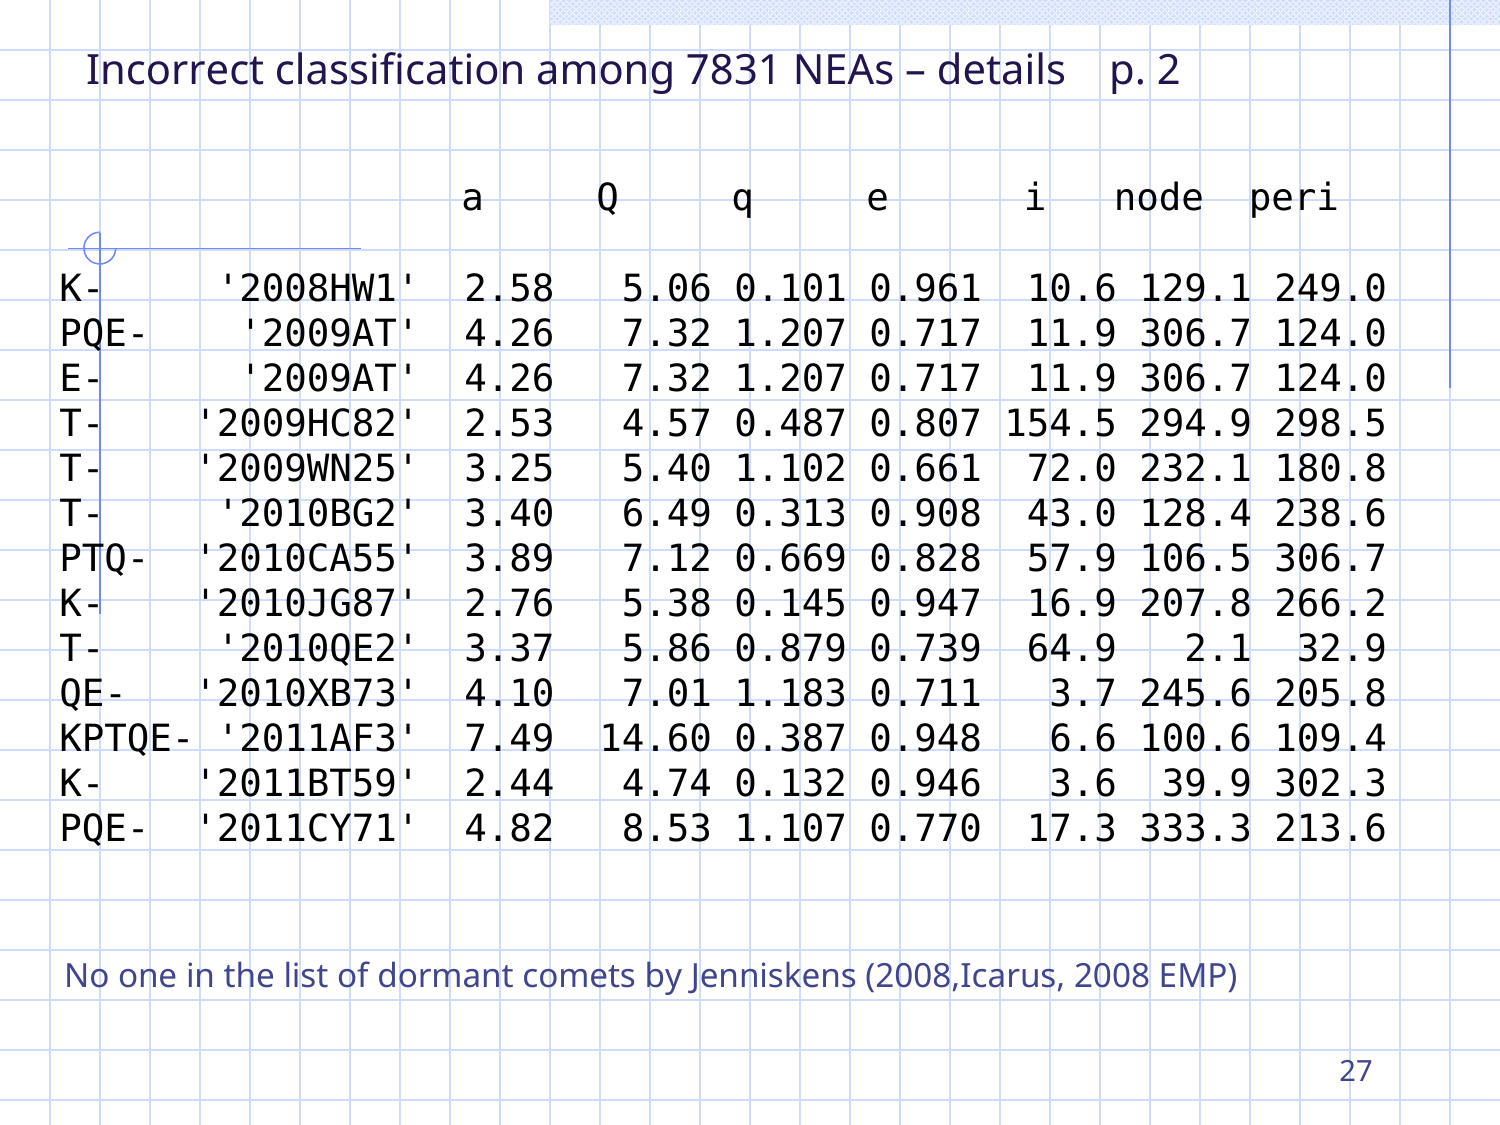

Incorrect classification among 7831 NEAs – details p. 2
 a Q q e i node peri
K- '2008HW1' 2.58 5.06 0.101 0.961 10.6 129.1 249.0
PQE- '2009AT' 4.26 7.32 1.207 0.717 11.9 306.7 124.0
E- '2009AT' 4.26 7.32 1.207 0.717 11.9 306.7 124.0
T- '2009HC82' 2.53 4.57 0.487 0.807 154.5 294.9 298.5
T- '2009WN25' 3.25 5.40 1.102 0.661 72.0 232.1 180.8
T- '2010BG2' 3.40 6.49 0.313 0.908 43.0 128.4 238.6
PTQ- '2010CA55' 3.89 7.12 0.669 0.828 57.9 106.5 306.7
K- '2010JG87' 2.76 5.38 0.145 0.947 16.9 207.8 266.2
T- '2010QE2' 3.37 5.86 0.879 0.739 64.9 2.1 32.9
QE- '2010XB73' 4.10 7.01 1.183 0.711 3.7 245.6 205.8
KPTQE- '2011AF3' 7.49 14.60 0.387 0.948 6.6 100.6 109.4
K- '2011BT59' 2.44 4.74 0.132 0.946 3.6 39.9 302.3
PQE- '2011CY71' 4.82 8.53 1.107 0.770 17.3 333.3 213.6
No one in the list of dormant comets by Jenniskens (2008,Icarus, 2008 EMP)
27